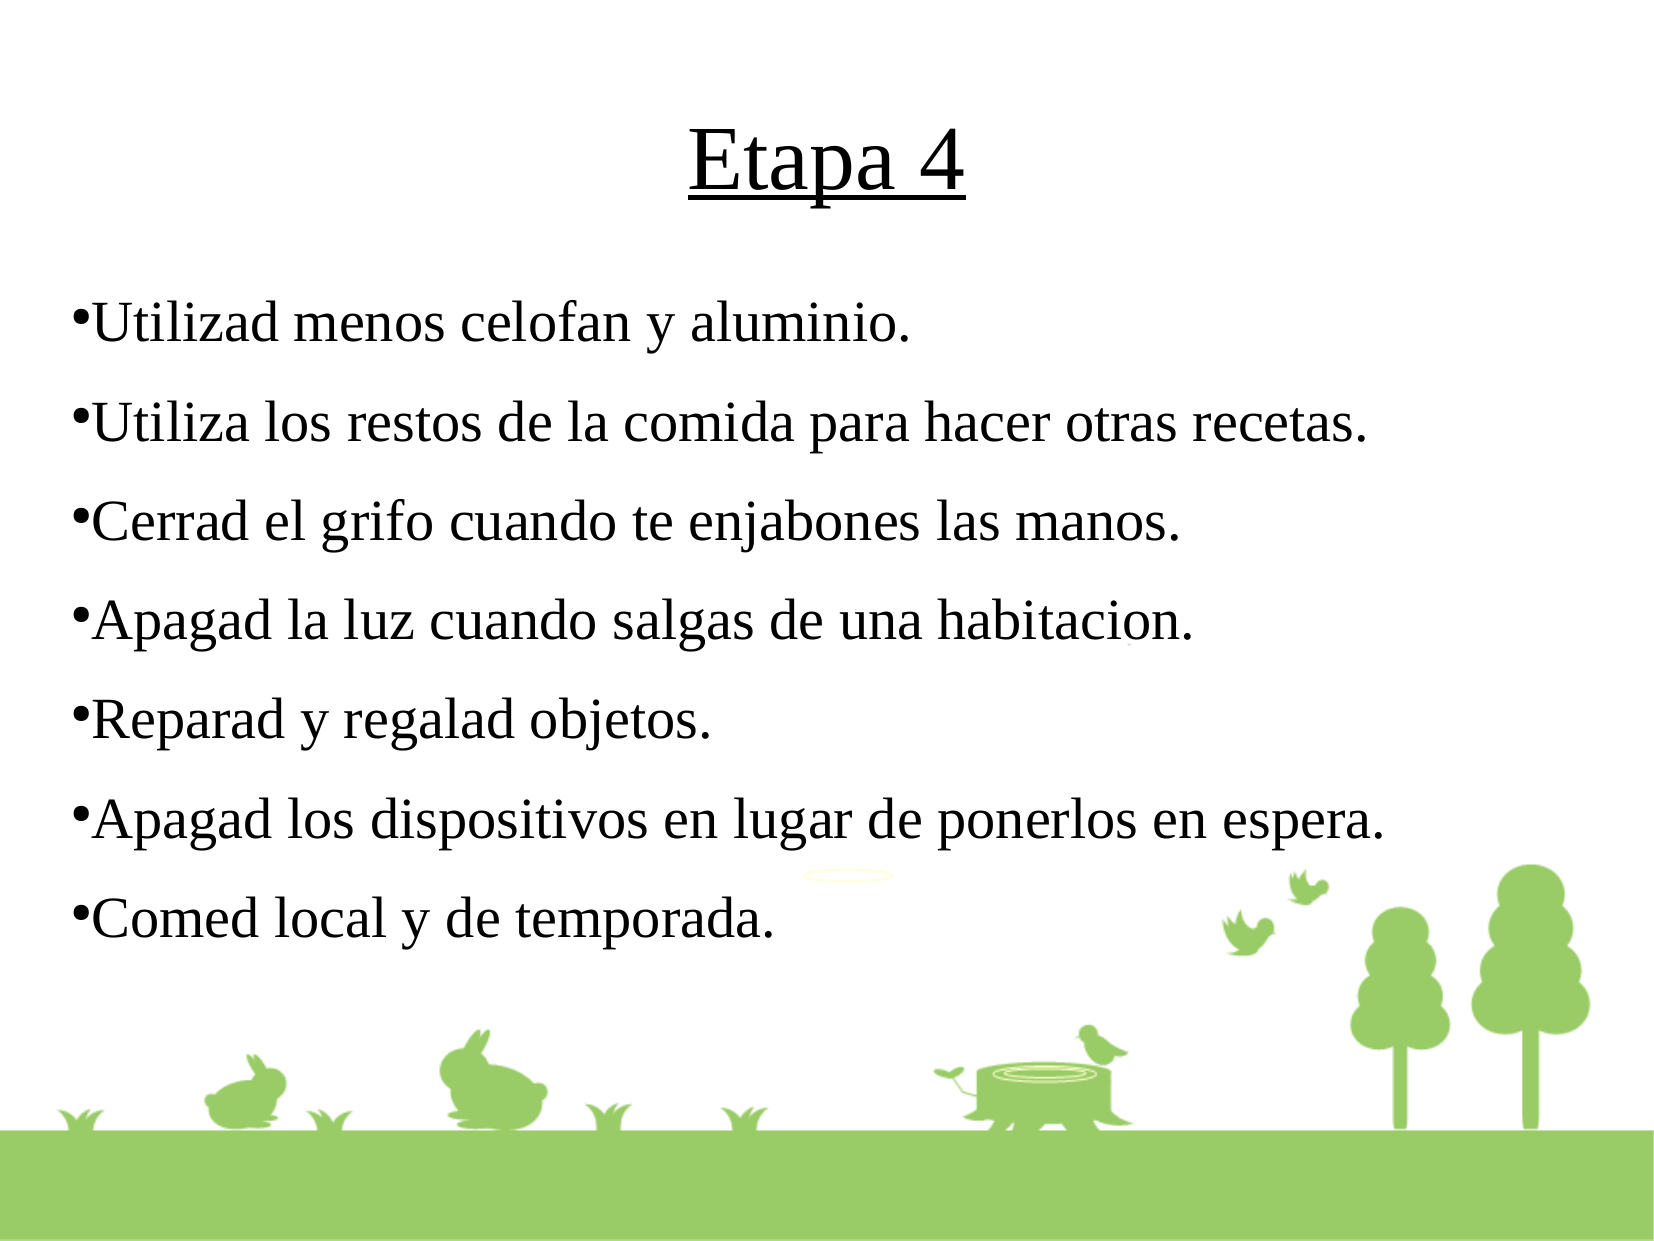

# Etapa 4
Utilizad menos celofan y aluminio.
Utiliza los restos de la comida para hacer otras recetas.
Cerrad el grifo cuando te enjabones las manos.
Apagad la luz cuando salgas de una habitacion.
Reparad y regalad objetos.
Apagad los dispositivos en lugar de ponerlos en espera.
Comed local y de temporada.